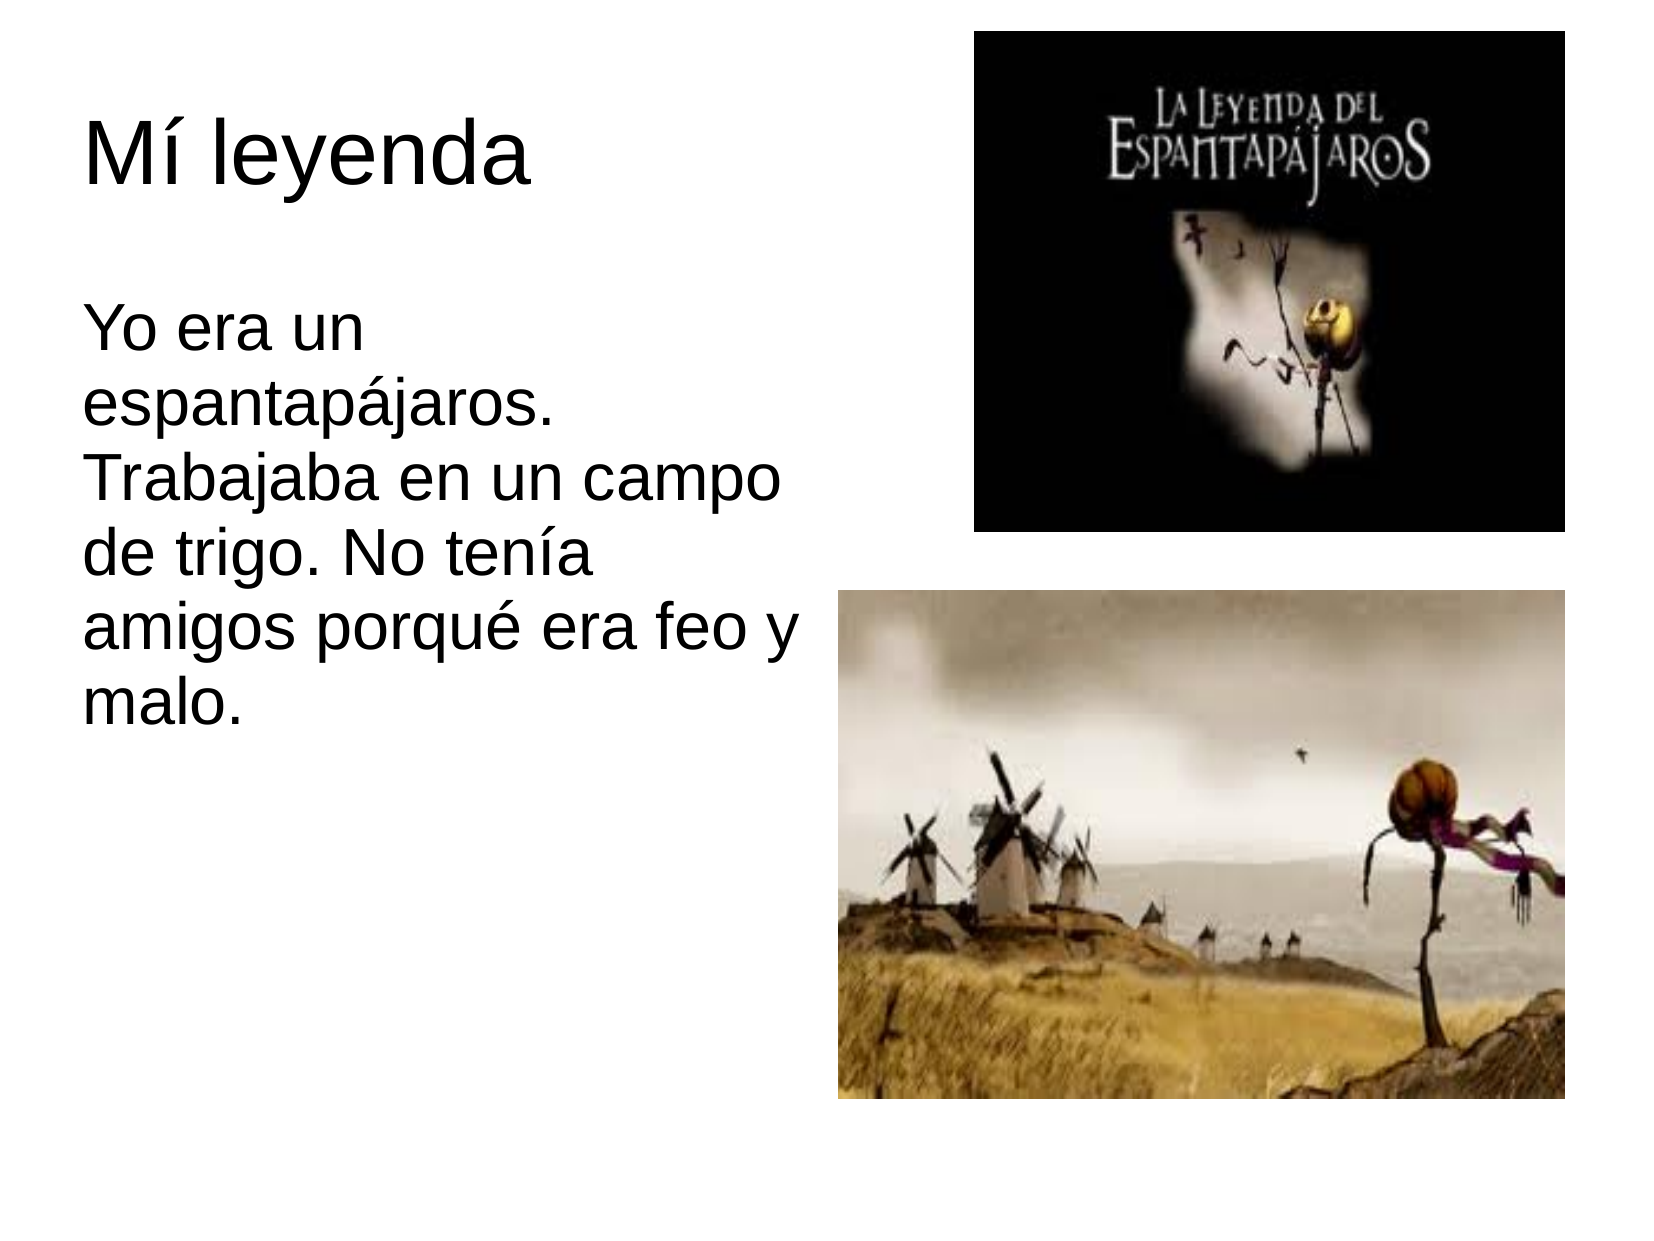

# Mí leyenda
Yo era un espantapájaros. Trabajaba en un campo de trigo. No tenía amigos porqué era feo y malo.